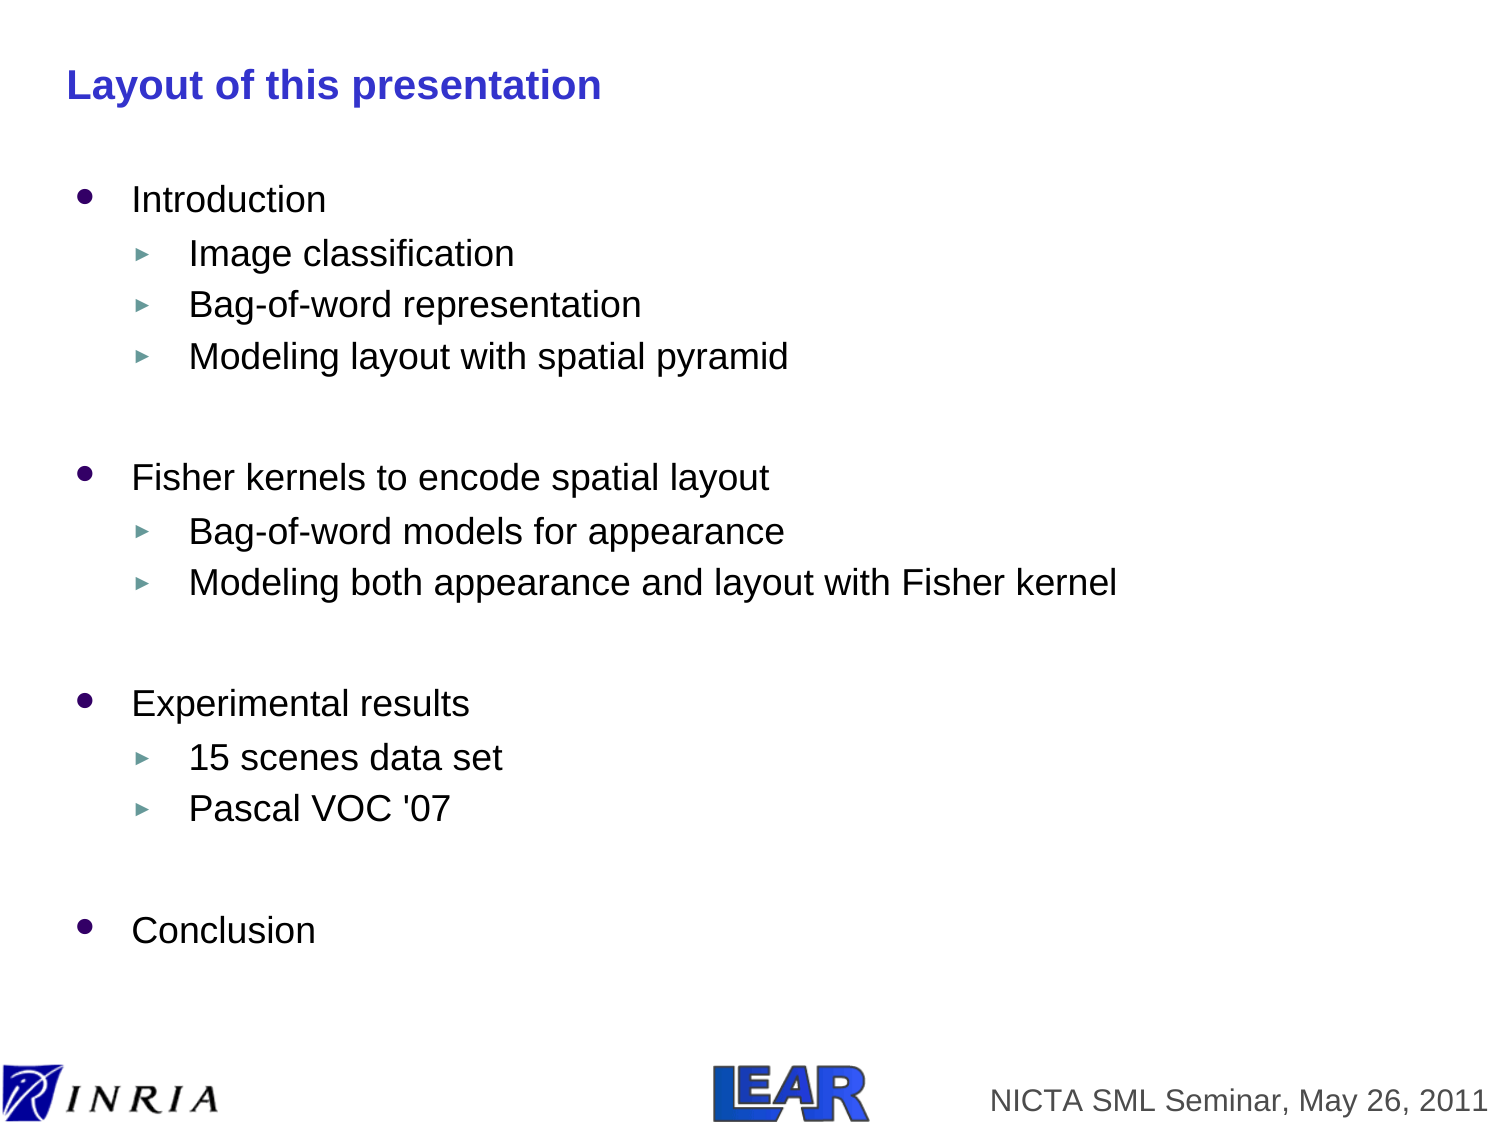

# Layout of this presentation
Introduction
Image classification
Bag-of-word representation
Modeling layout with spatial pyramid
Fisher kernels to encode spatial layout
Bag-of-word models for appearance
Modeling both appearance and layout with Fisher kernel
Experimental results
15 scenes data set
Pascal VOC '07
Conclusion